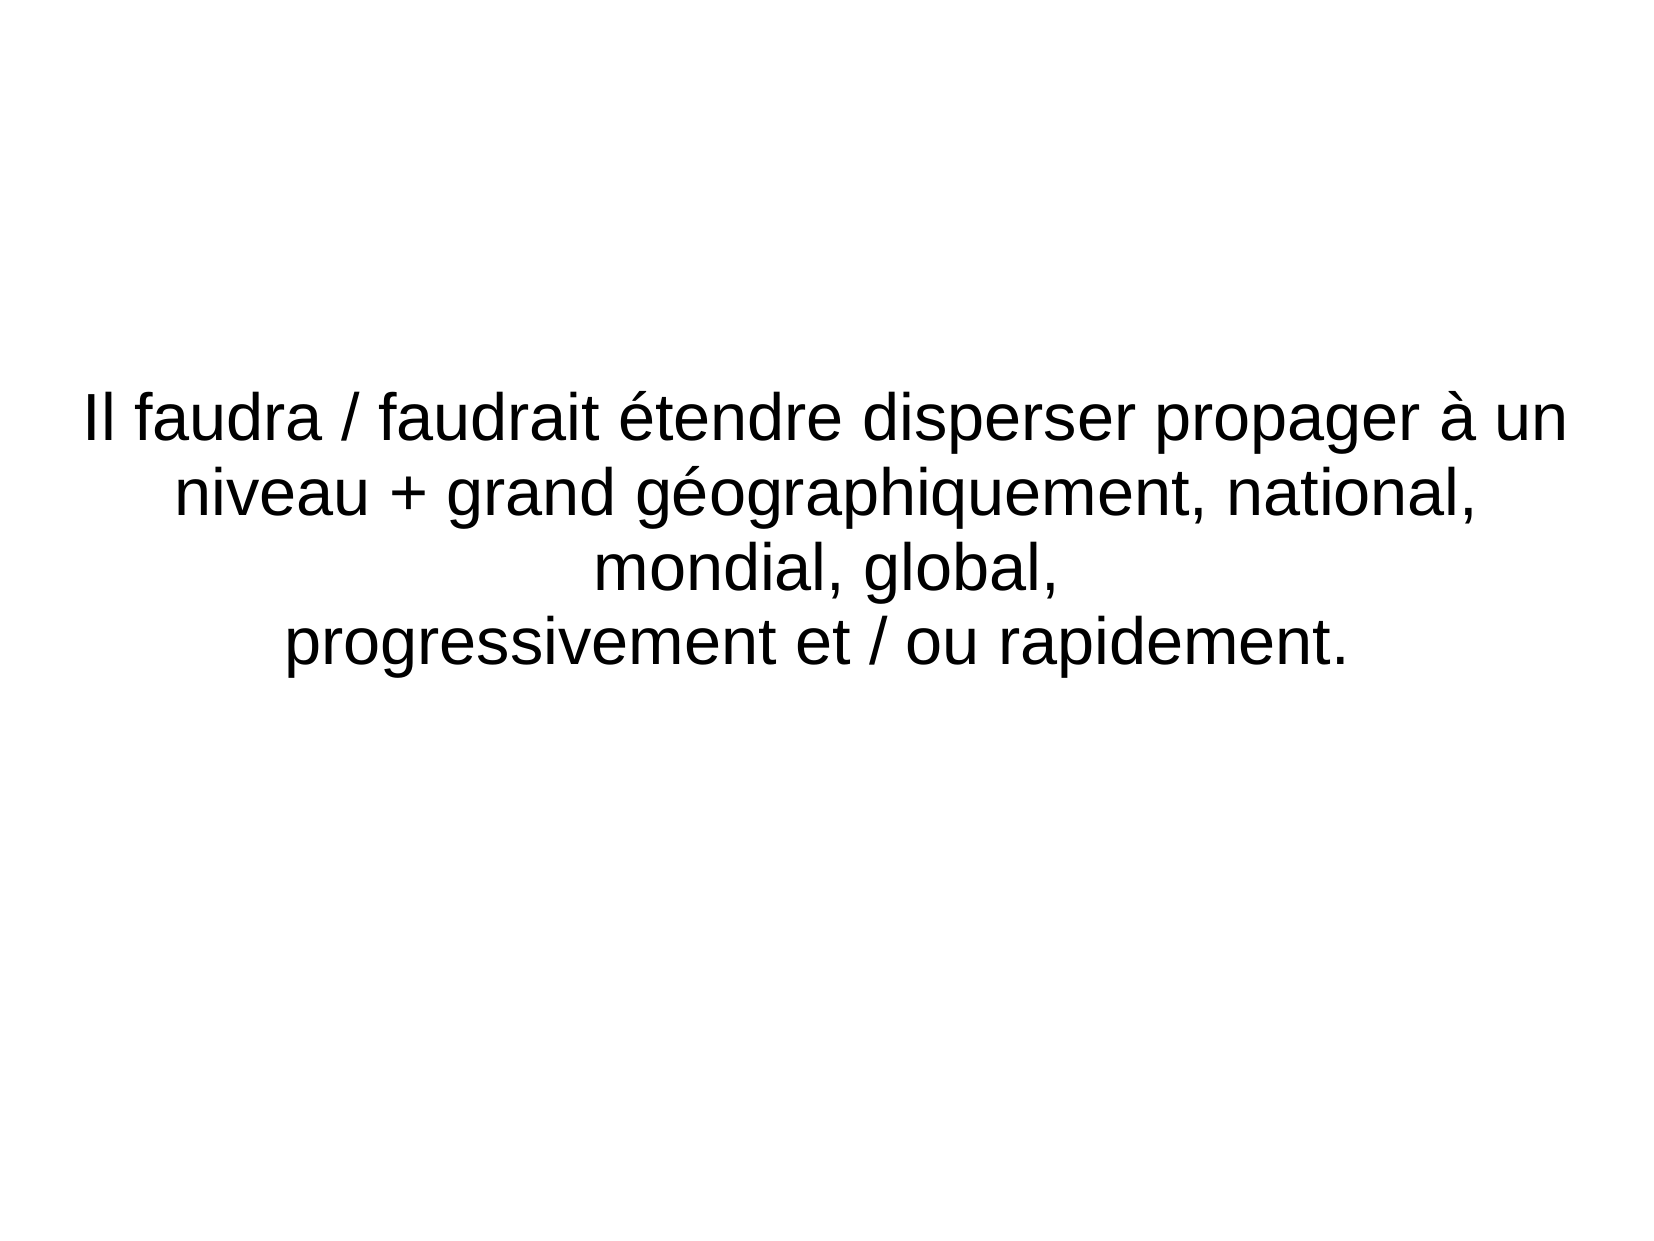

# Il faudra / faudrait étendre disperser propager à un niveau + grand géographiquement, national, mondial, global,
progressivement et / ou rapidement.